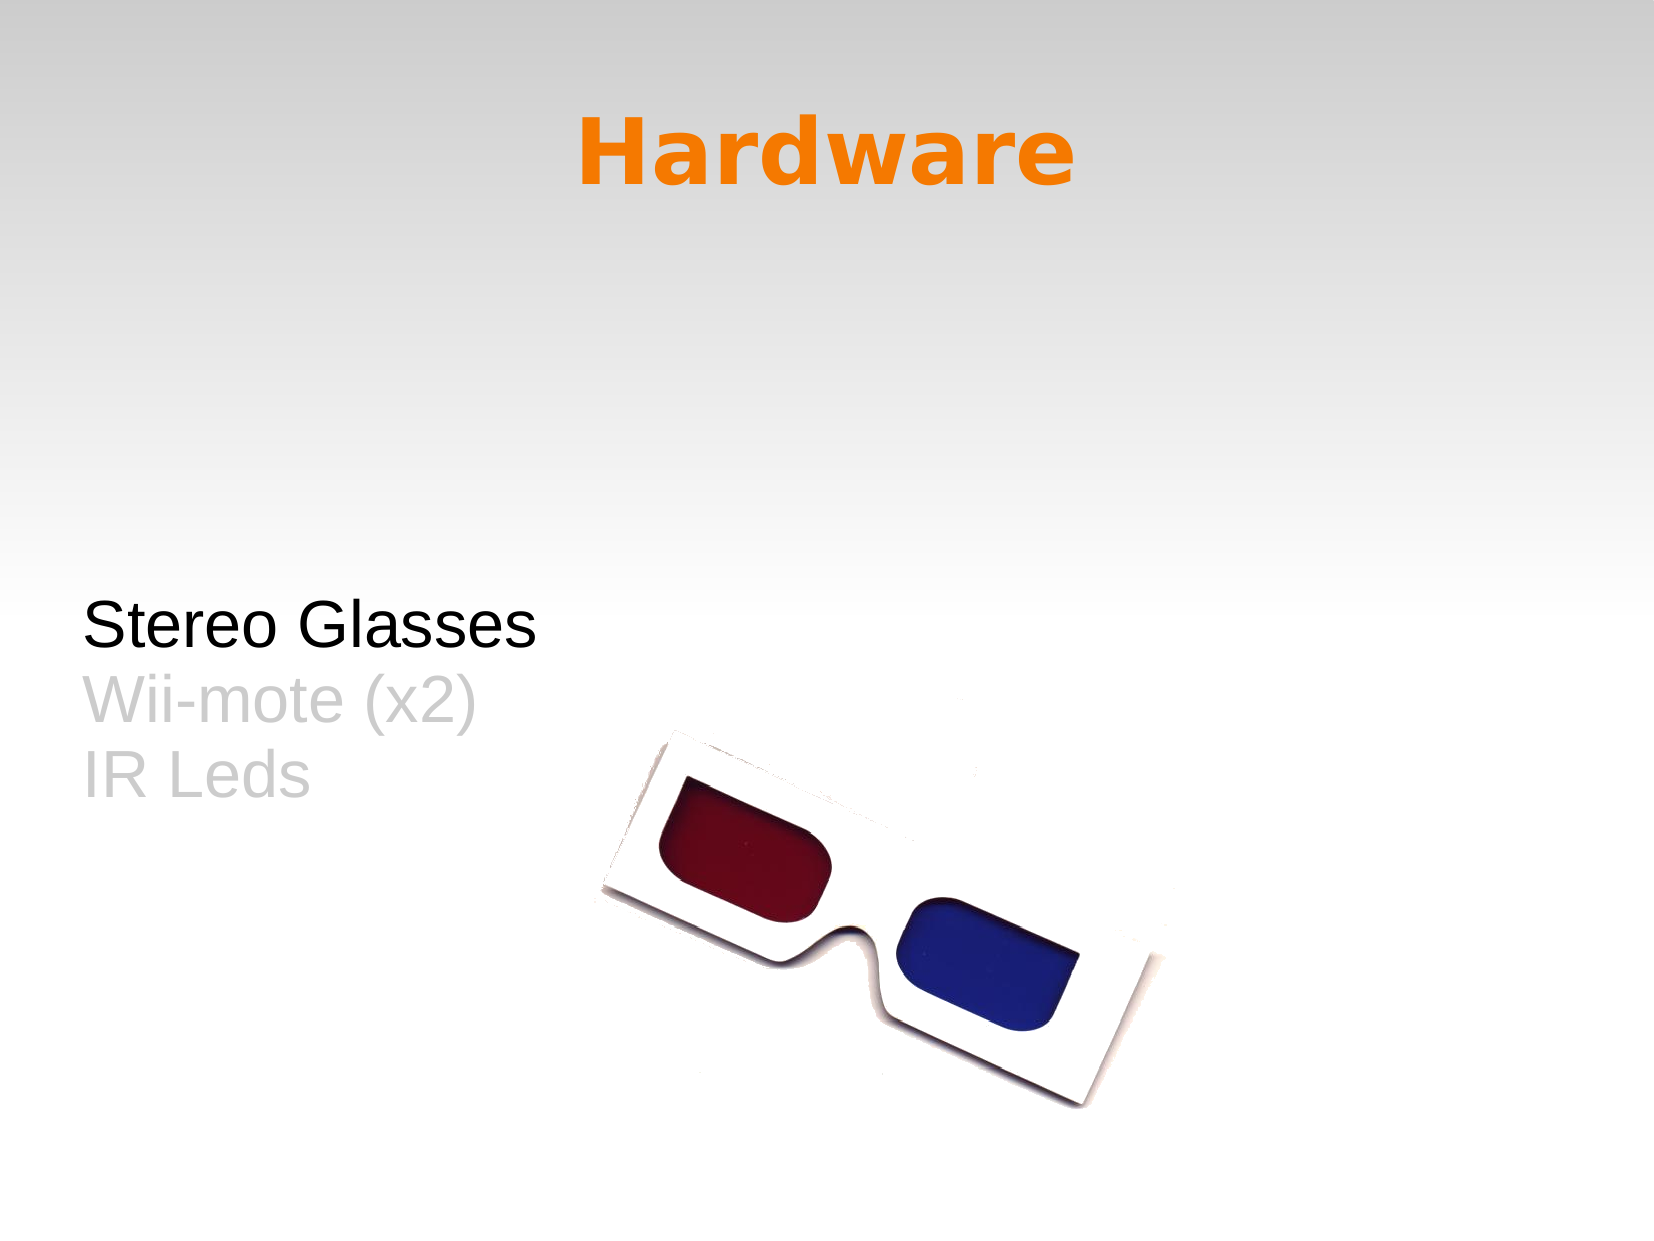

# Hardware
Stereo Glasses
Wii-mote (x2)
IR Leds